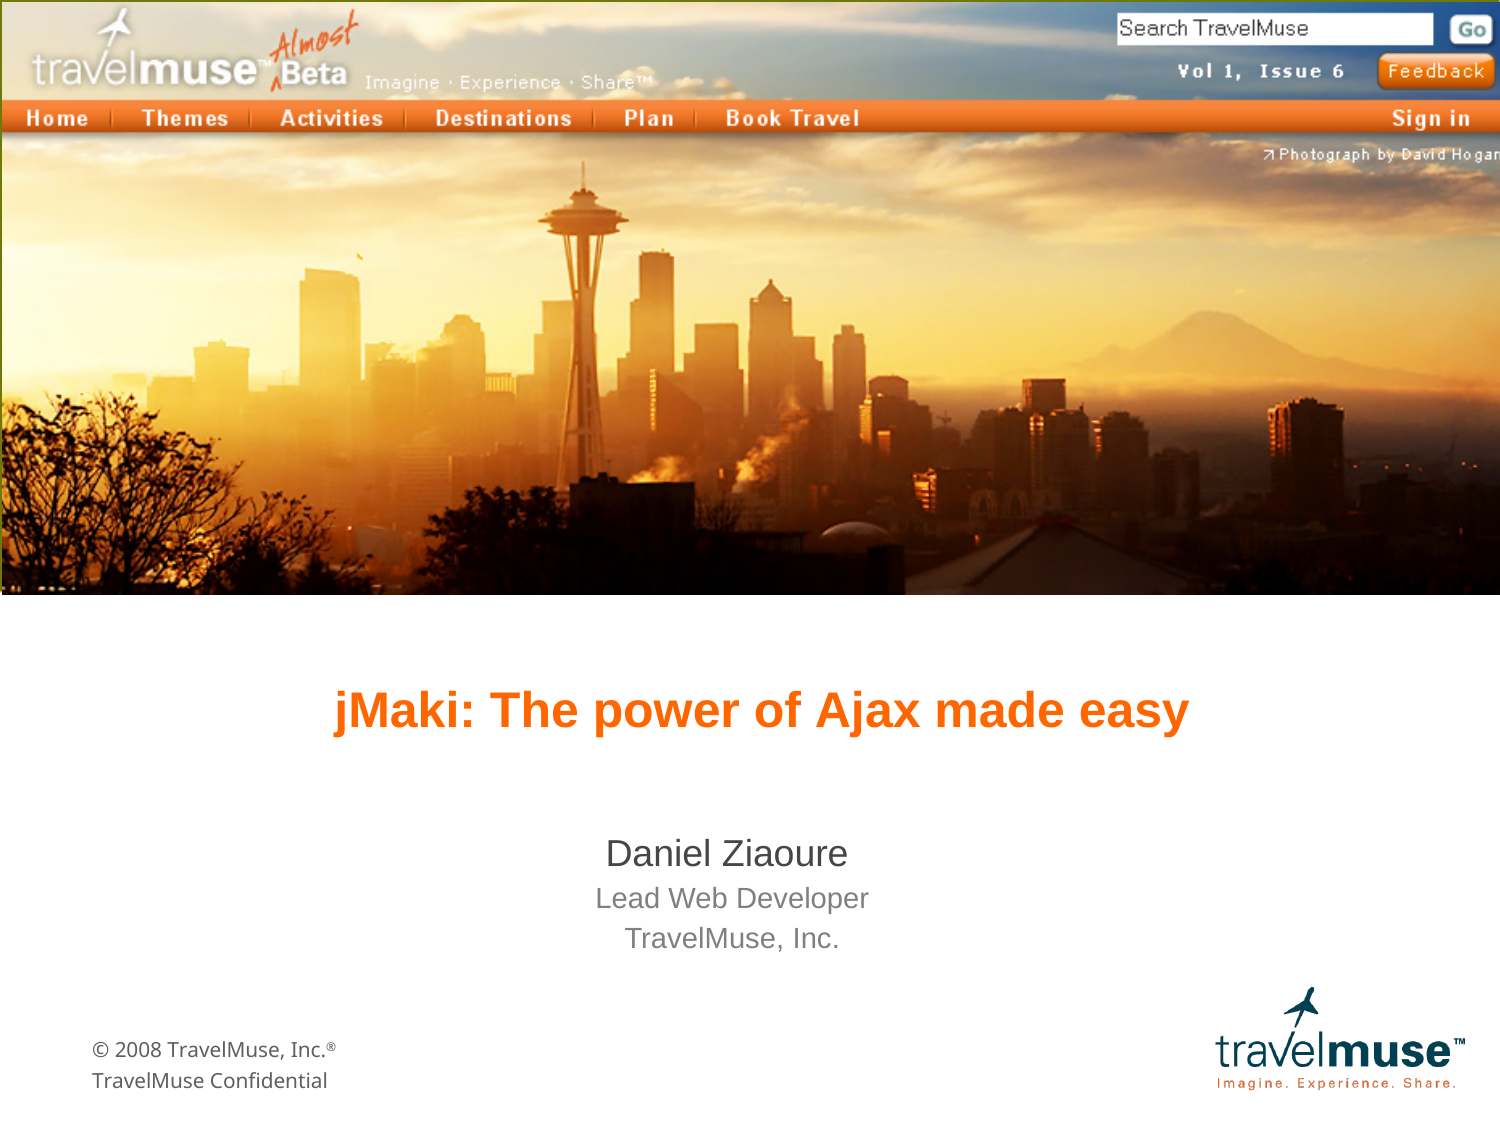

jMaki: The power of Ajax made easy
Daniel Ziaoure
Lead Web Developer
TravelMuse, Inc.